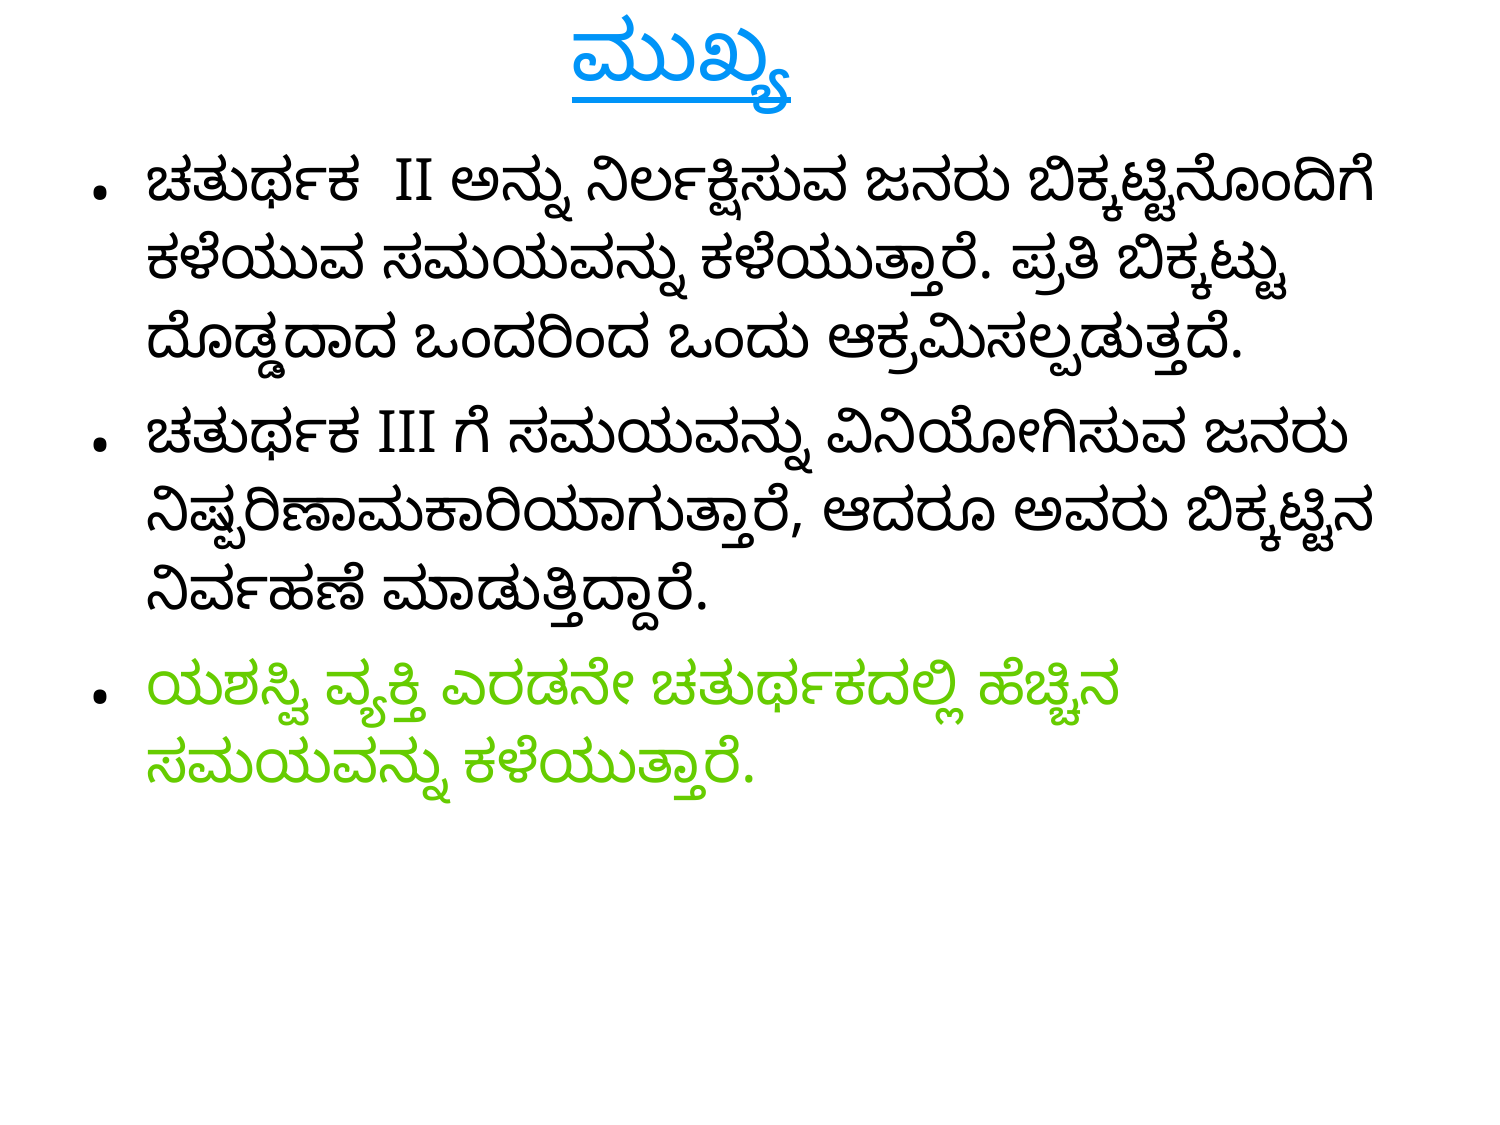

# ಮುಖ್ಯ
ಚತುರ್ಥಕ II ಅನ್ನು ನಿರ್ಲಕ್ಷಿಸುವ ಜನರು ಬಿಕ್ಕಟ್ಟಿನೊಂದಿಗೆ ಕಳೆಯುವ ಸಮಯವನ್ನು ಕಳೆಯುತ್ತಾರೆ. ಪ್ರತಿ ಬಿಕ್ಕಟ್ಟು ದೊಡ್ಡದಾದ ಒಂದರಿಂದ ಒಂದು ಆಕ್ರಮಿಸಲ್ಪಡುತ್ತದೆ.
ಚತುರ್ಥಕ III ಗೆ ಸಮಯವನ್ನು ವಿನಿಯೋಗಿಸುವ ಜನರು ನಿಷ್ಪರಿಣಾಮಕಾರಿಯಾಗುತ್ತಾರೆ, ಆದರೂ ಅವರು ಬಿಕ್ಕಟ್ಟಿನ ನಿರ್ವಹಣೆ ಮಾಡುತ್ತಿದ್ದಾರೆ.
ಯಶಸ್ವಿ ವ್ಯಕ್ತಿ ಎರಡನೇ ಚತುರ್ಥಕದಲ್ಲಿ ಹೆಚ್ಚಿನ ಸಮಯವನ್ನು ಕಳೆಯುತ್ತಾರೆ.